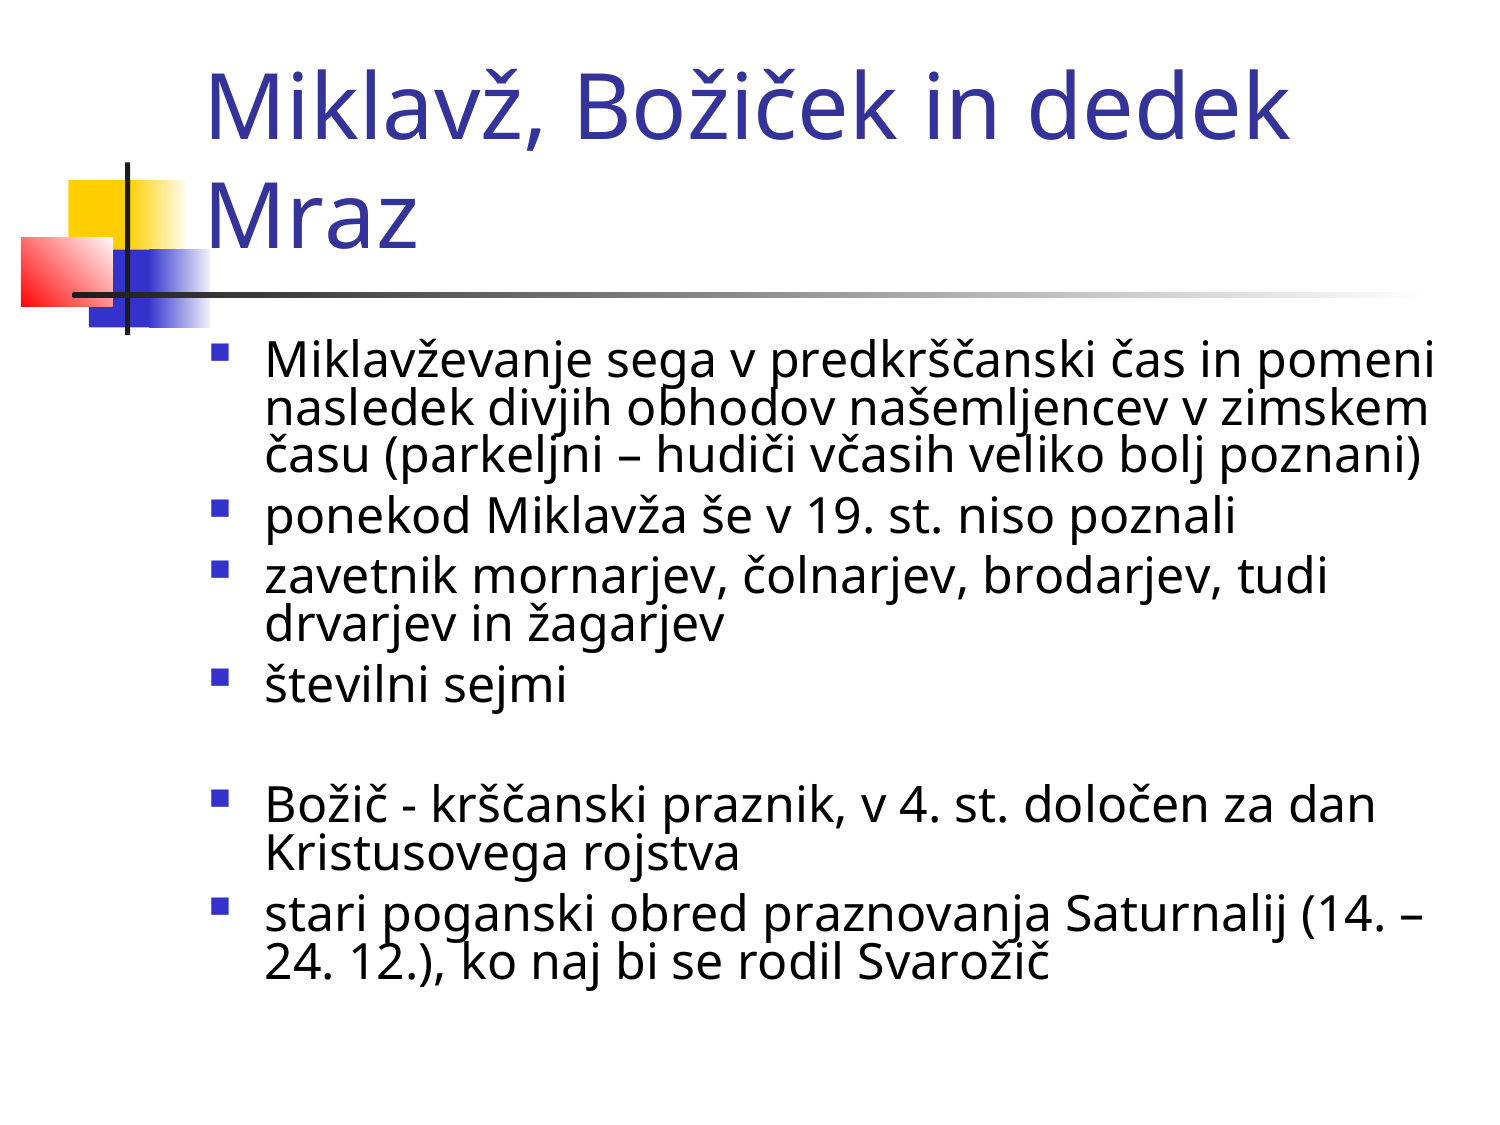

# Miklavž, Božiček in dedek Mraz
Miklavževanje sega v predkrščanski čas in pomeni nasledek divjih obhodov našemljencev v zimskem času (parkeljni – hudiči včasih veliko bolj poznani)
ponekod Miklavža še v 19. st. niso poznali
zavetnik mornarjev, čolnarjev, brodarjev, tudi drvarjev in žagarjev
številni sejmi
Božič - krščanski praznik, v 4. st. določen za dan Kristusovega rojstva
stari poganski obred praznovanja Saturnalij (14. – 24. 12.), ko naj bi se rodil Svarožič